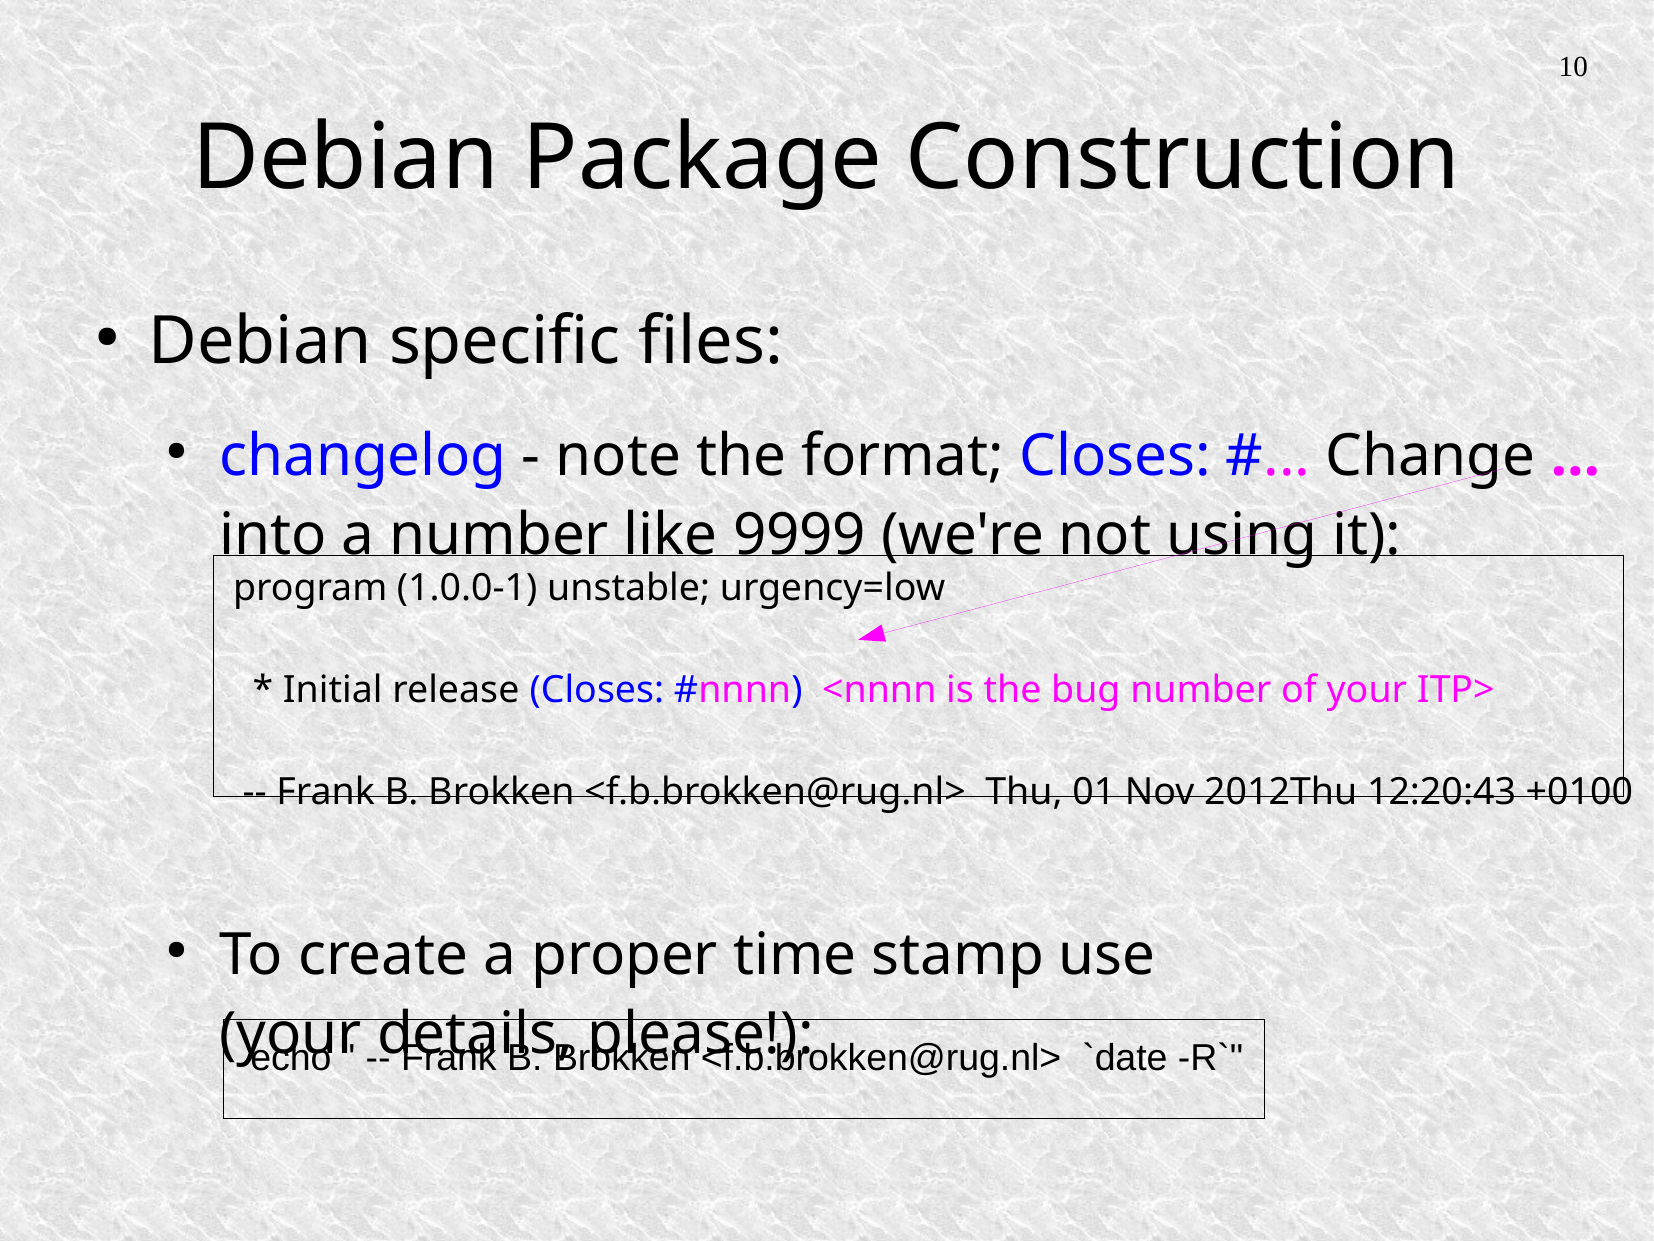

10
# Debian Package Construction
Debian specific files:
changelog - note the format; Closes: #... Change ... into a number like 9999 (we're not using it):
To create a proper time stamp use
(your details, please!):
program (1.0.0-1) unstable; urgency=low
 * Initial release (Closes: #nnnn) <nnnn is the bug number of your ITP>
 -- Frank B. Brokken <f.b.brokken@rug.nl> Thu, 01 Nov 2012Thu 12:20:43 +0100
echo " -- Frank B. Brokken <f.b.brokken@rug.nl> `date -R`"